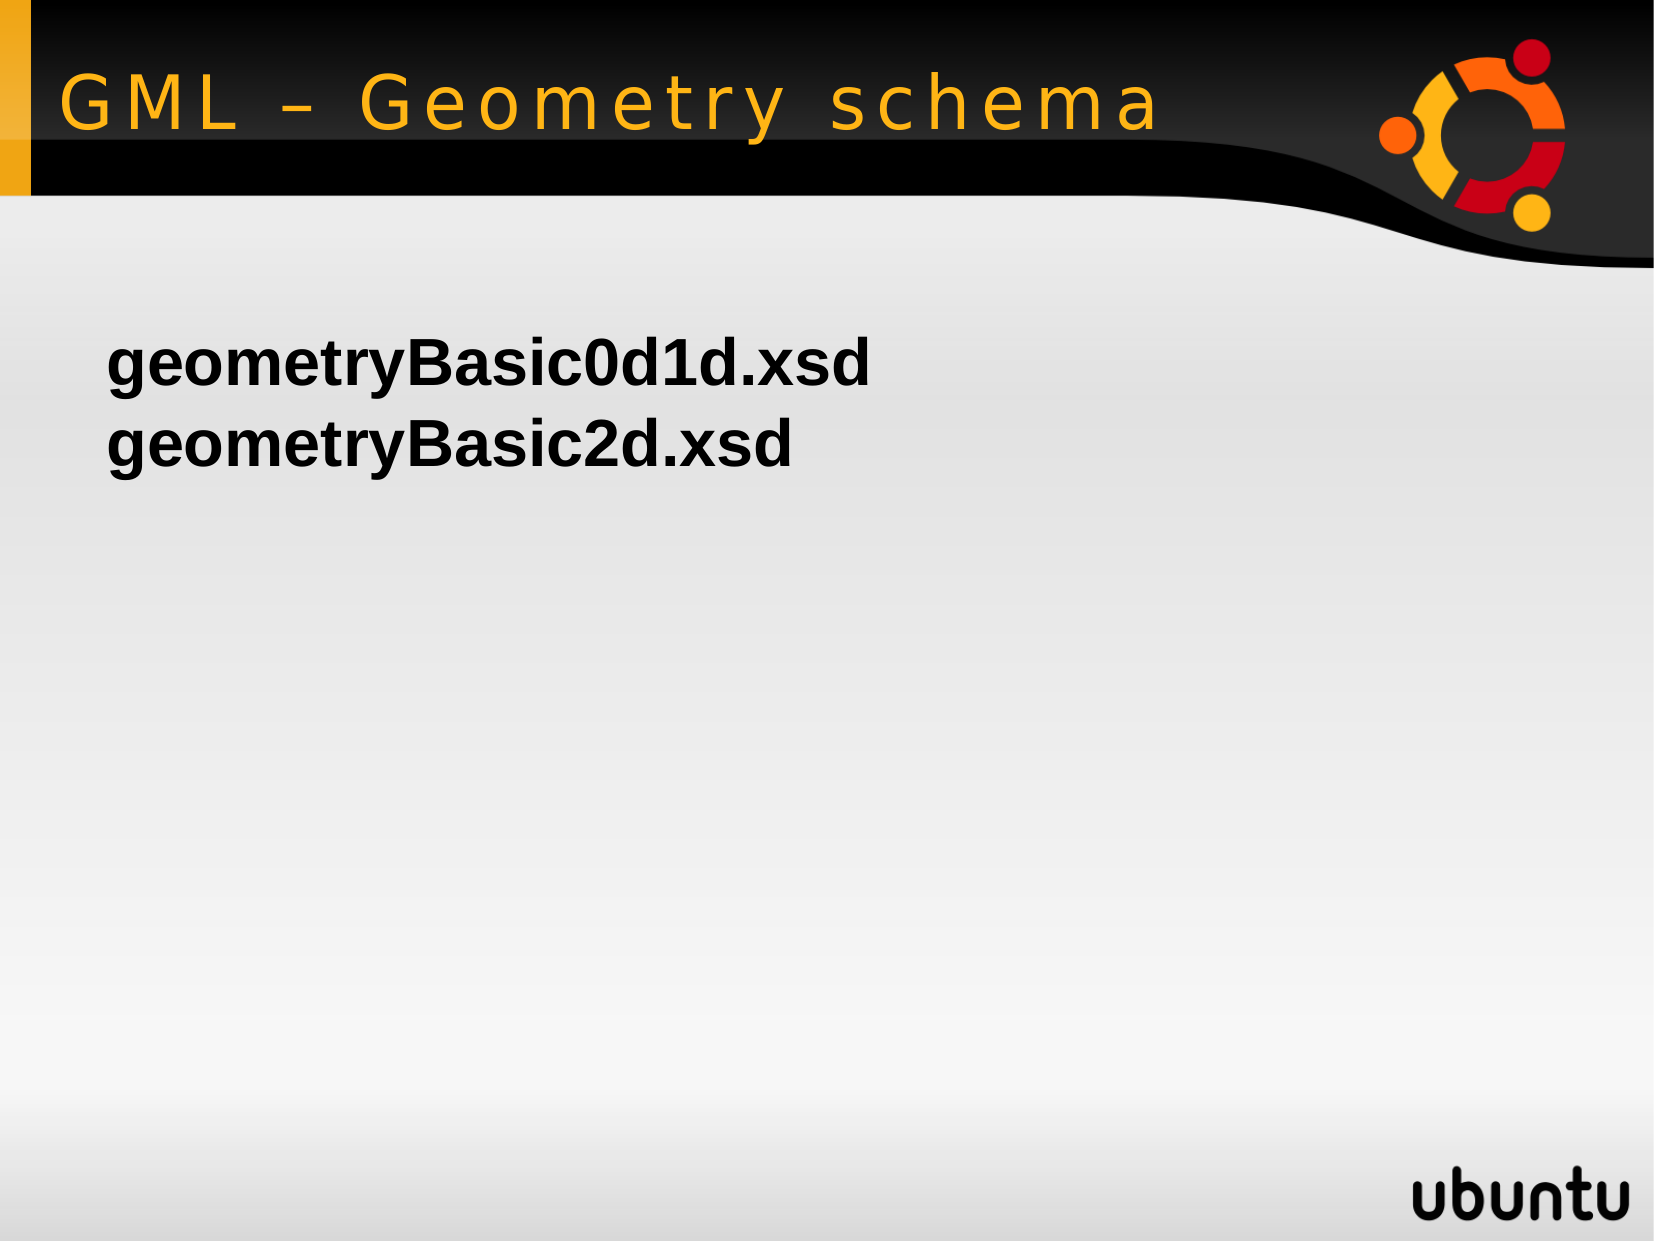

# GML – Geometry schema
geometryBasic0d1d.xsd
geometryBasic2d.xsd